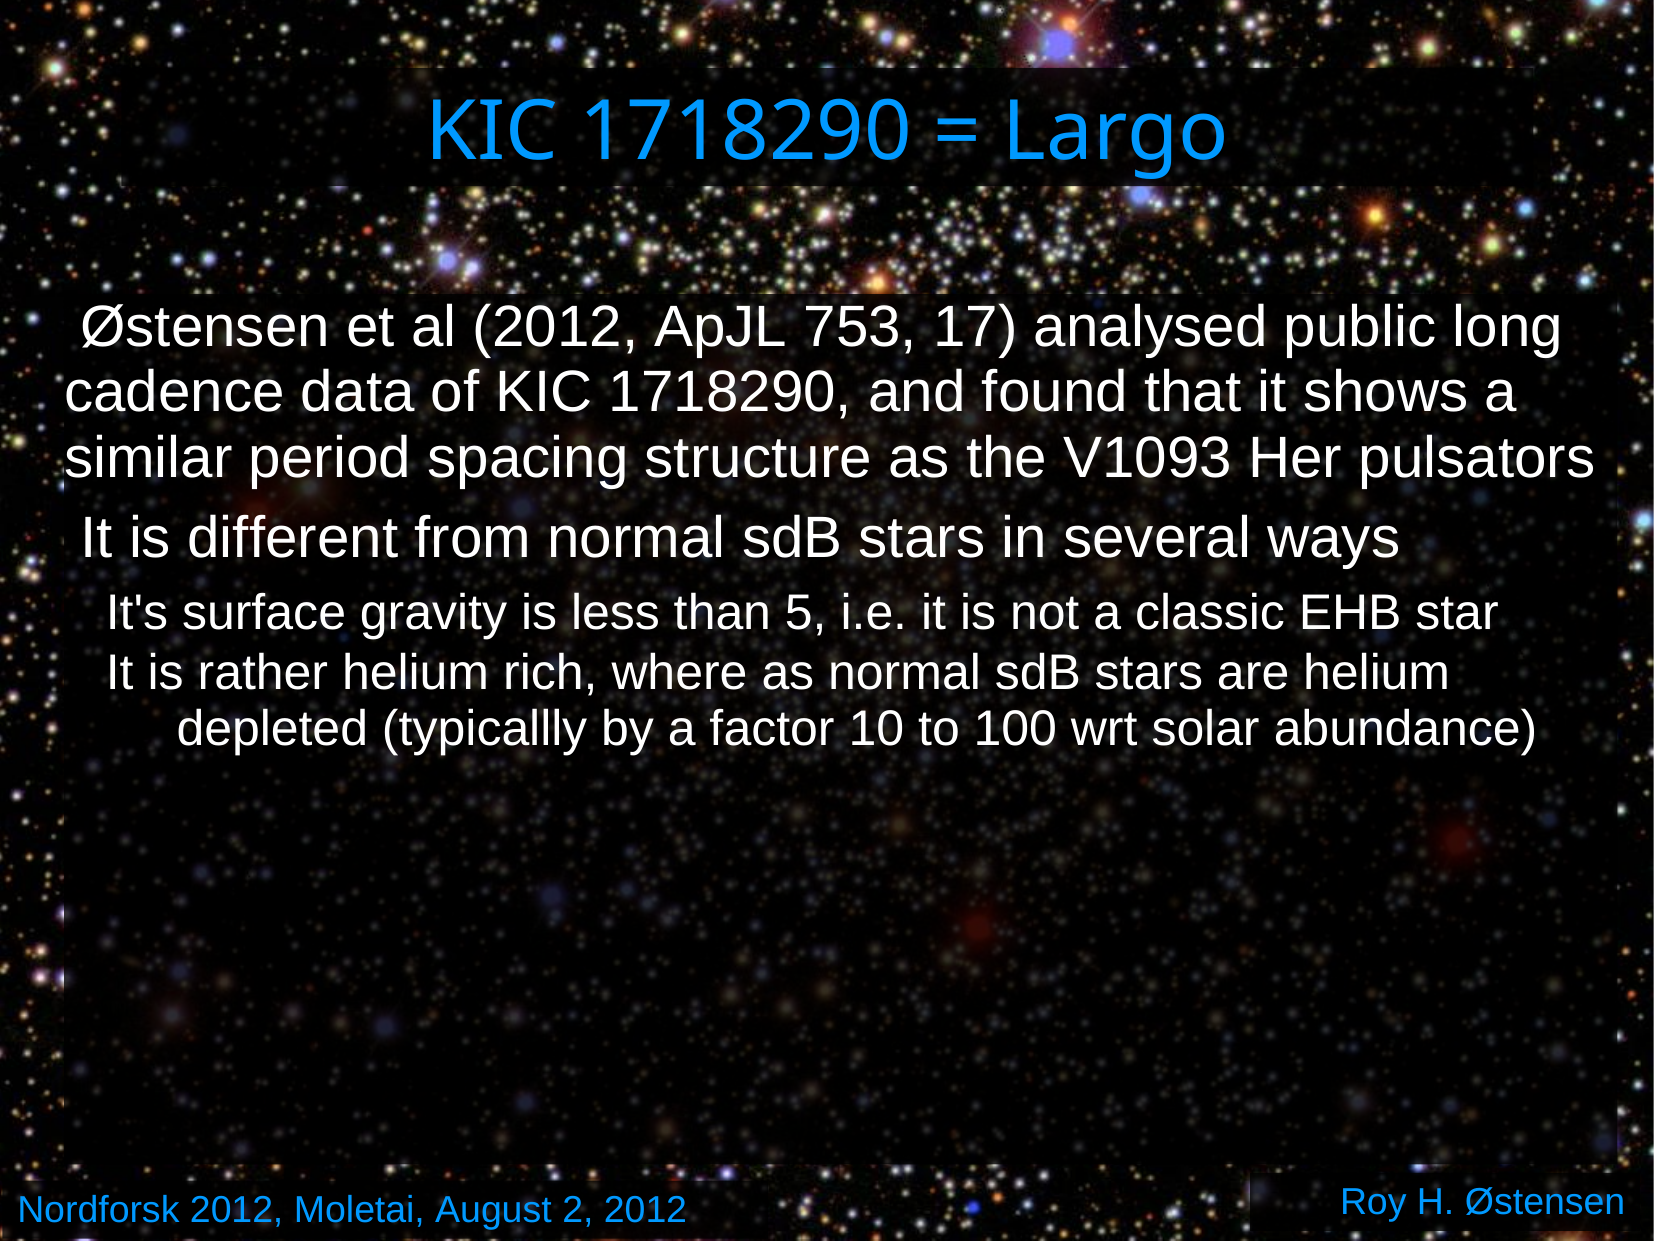

# KIC 1718290 = Largo
 Østensen et al (2012, ApJL 753, 17) analysed public long cadence data of KIC 1718290, and found that it shows a similar period spacing structure as the V1093 Her pulsators
 It is different from normal sdB stars in several ways
It's surface gravity is less than 5, i.e. it is not a classic EHB star
It is rather helium rich, where as normal sdB stars are helium depleted (typicallly by a factor 10 to 100 wrt solar abundance)